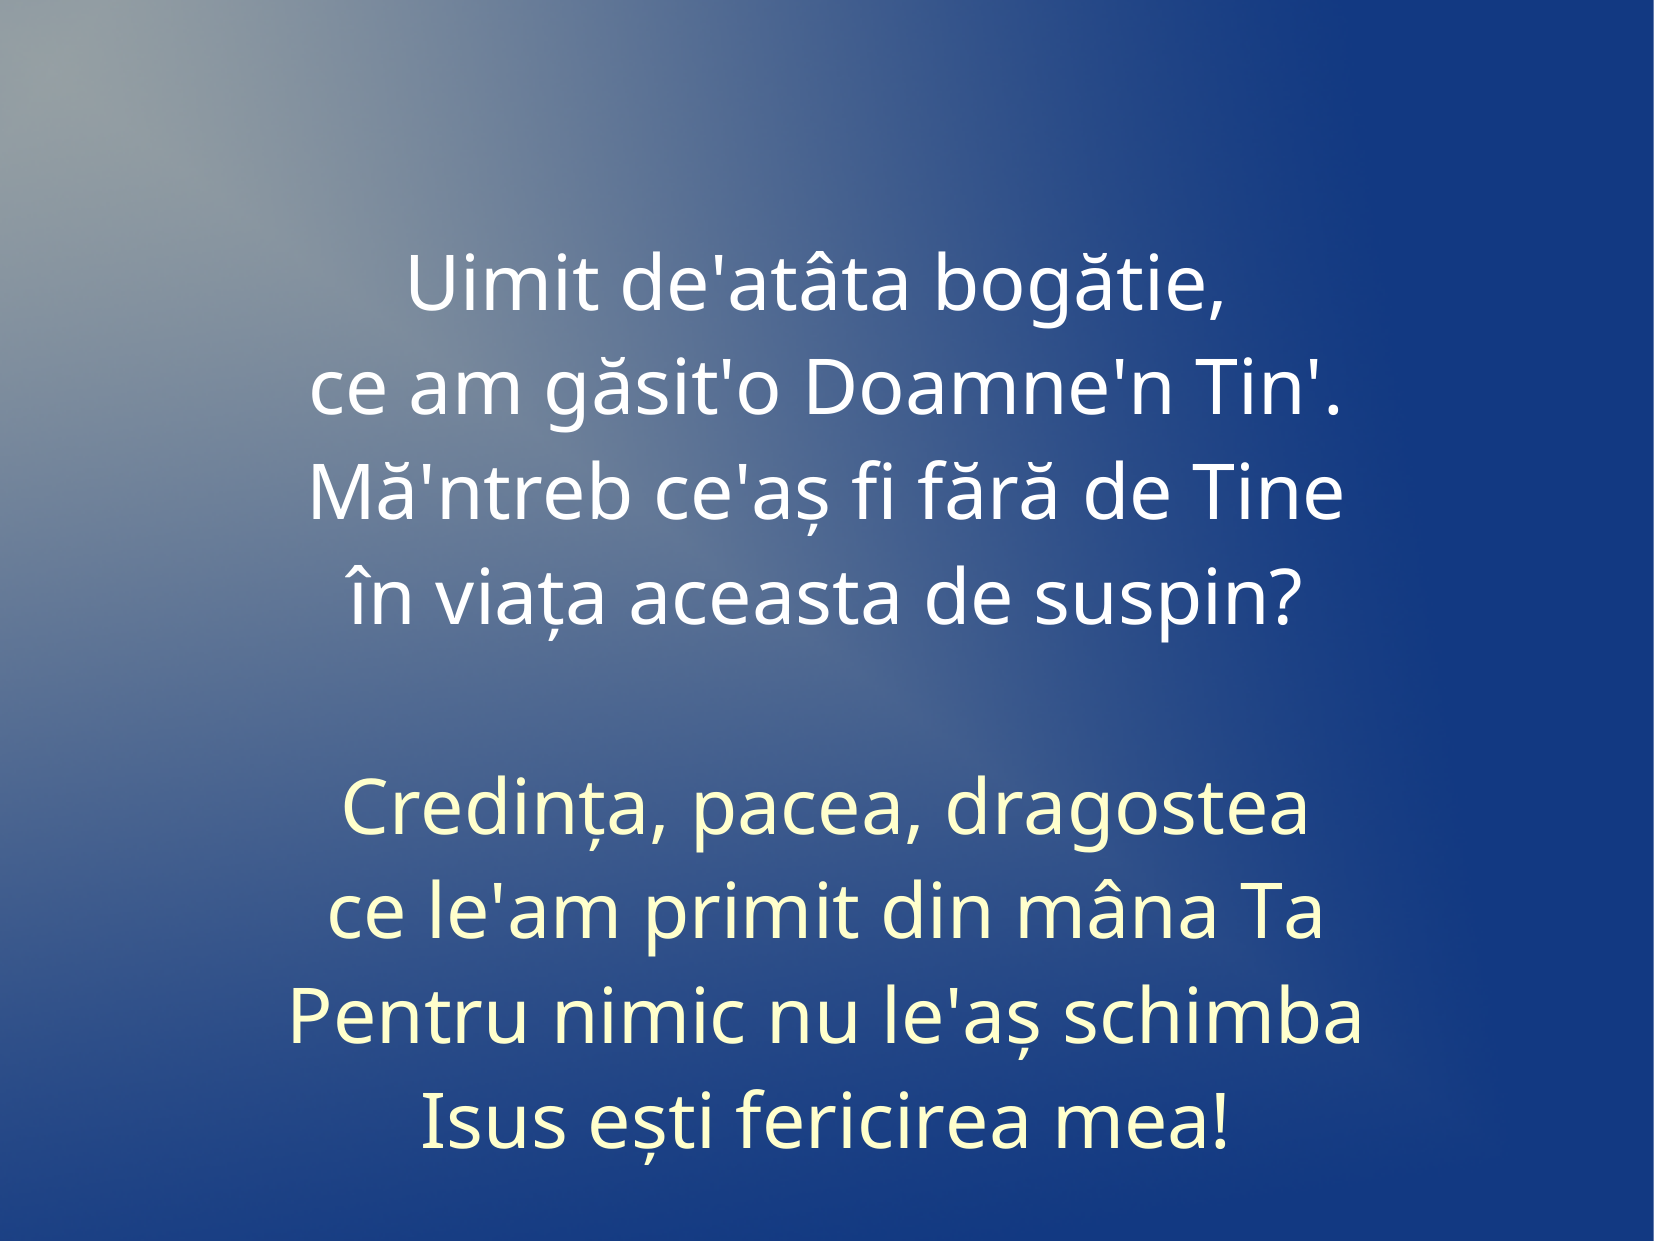

# Uimit de'atâta bogătie,
ce am găsit'o Doamne'n Tin'.
Mă'ntreb ce'aş fi fără de Tine
în viaţa aceasta de suspin?
Credinţa, pacea, dragostea
ce le'am primit din mâna Ta
Pentru nimic nu le'aş schimba
Isus eşti fericirea mea!